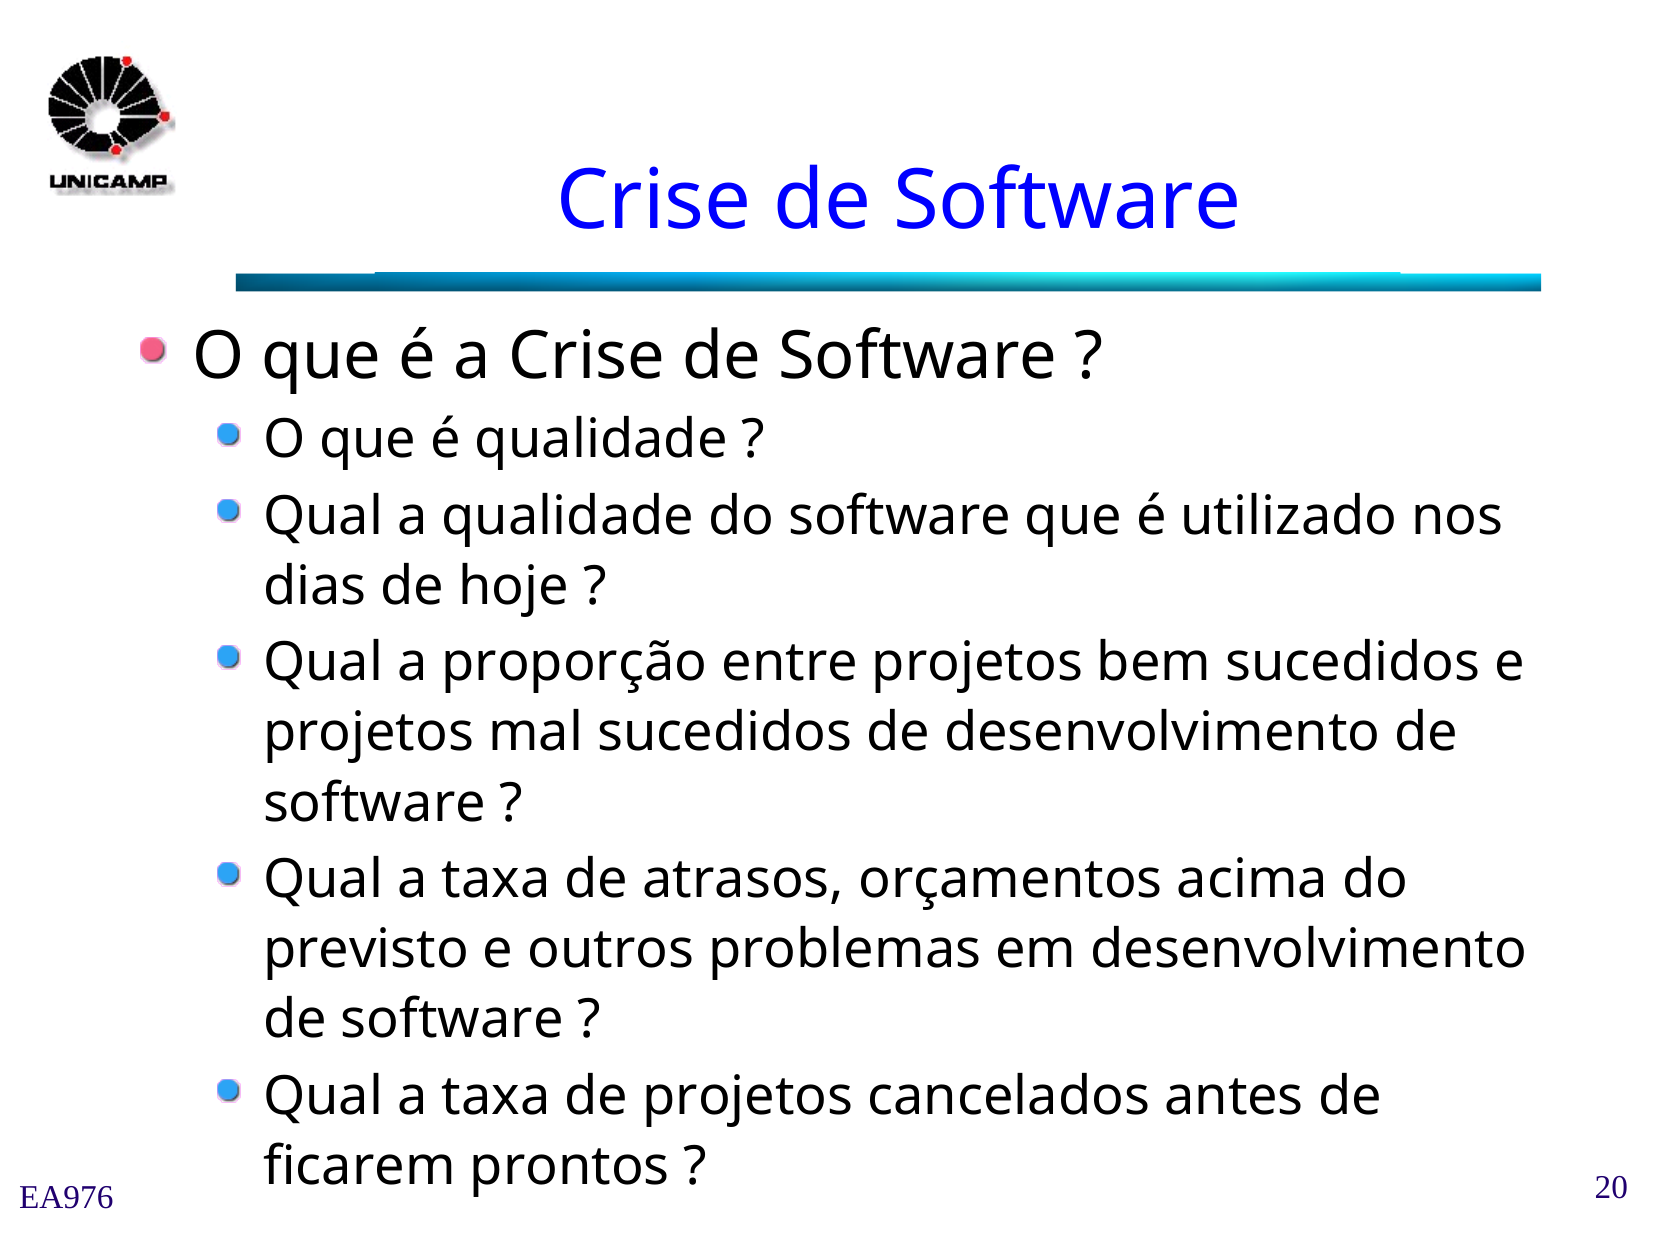

# Crise de Software
O que é a Crise de Software ?
O que é qualidade ?
Qual a qualidade do software que é utilizado nos dias de hoje ?
Qual a proporção entre projetos bem sucedidos e projetos mal sucedidos de desenvolvimento de software ?
Qual a taxa de atrasos, orçamentos acima do previsto e outros problemas em desenvolvimento de software ?
Qual a taxa de projetos cancelados antes de ficarem prontos ?
20